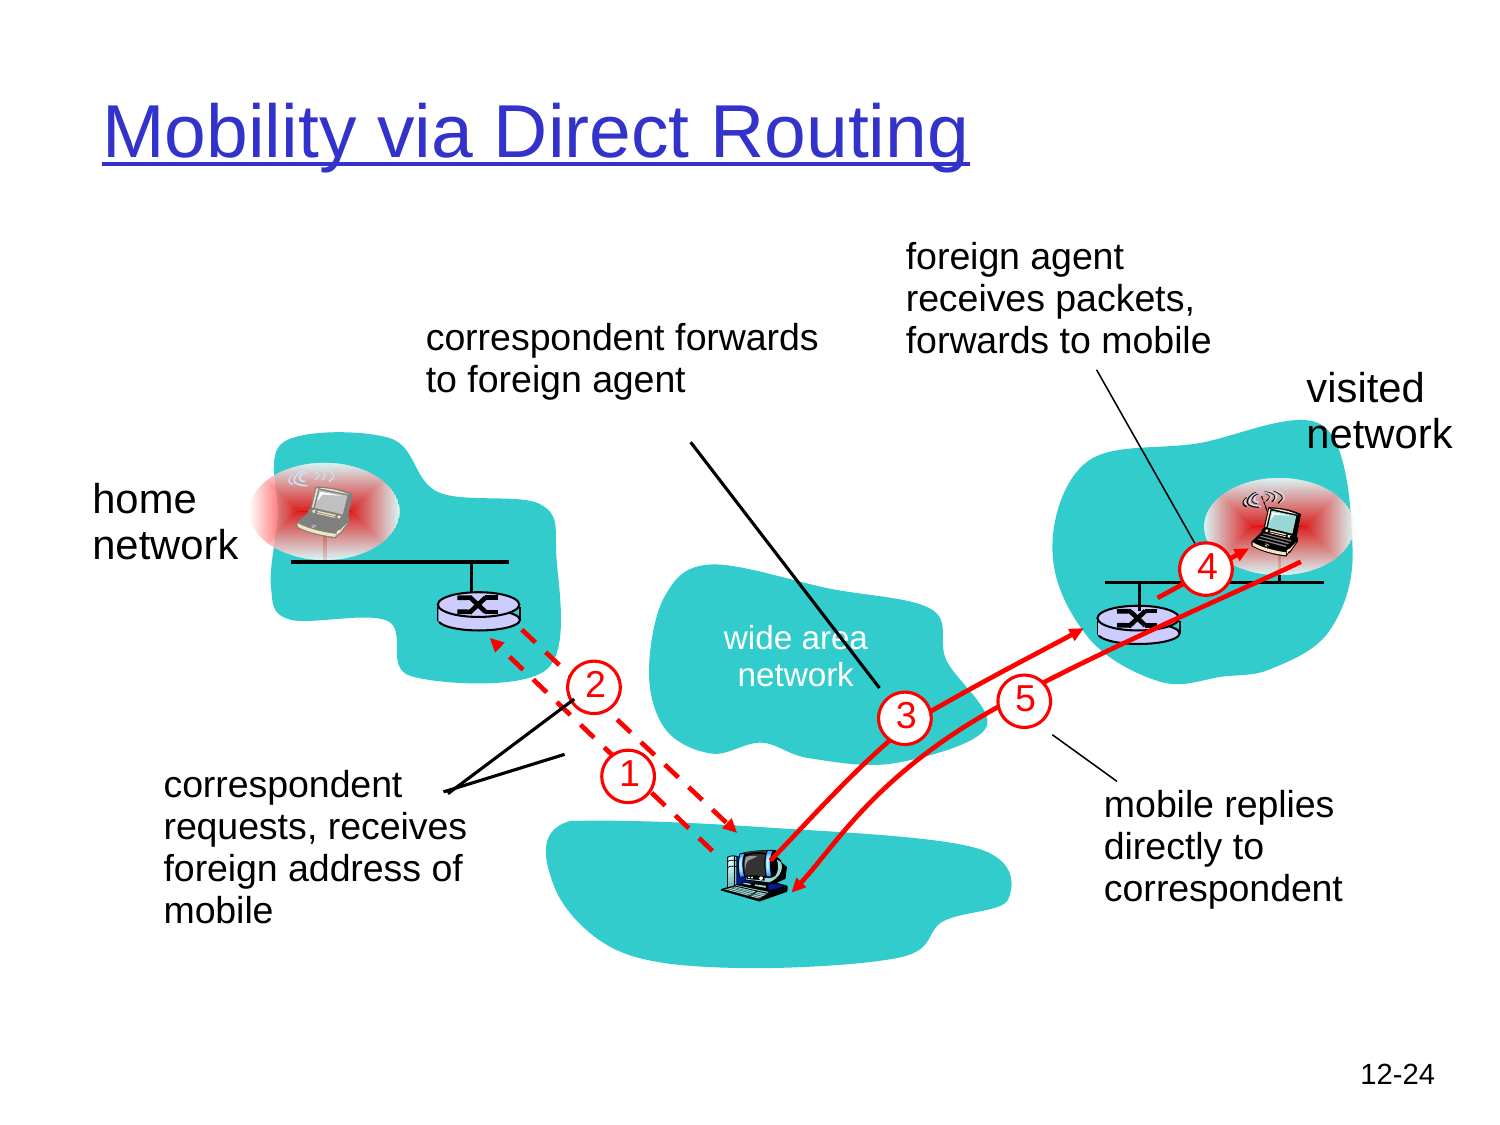

# Mobility via Direct Routing
foreign agent receives packets, forwards to mobile
correspondent forwards to foreign agent
visited
network
home
network
4
wide area network
2
5
3
mobile replies directly to correspondent
1
correspondent requests, receives foreign address of mobile
24